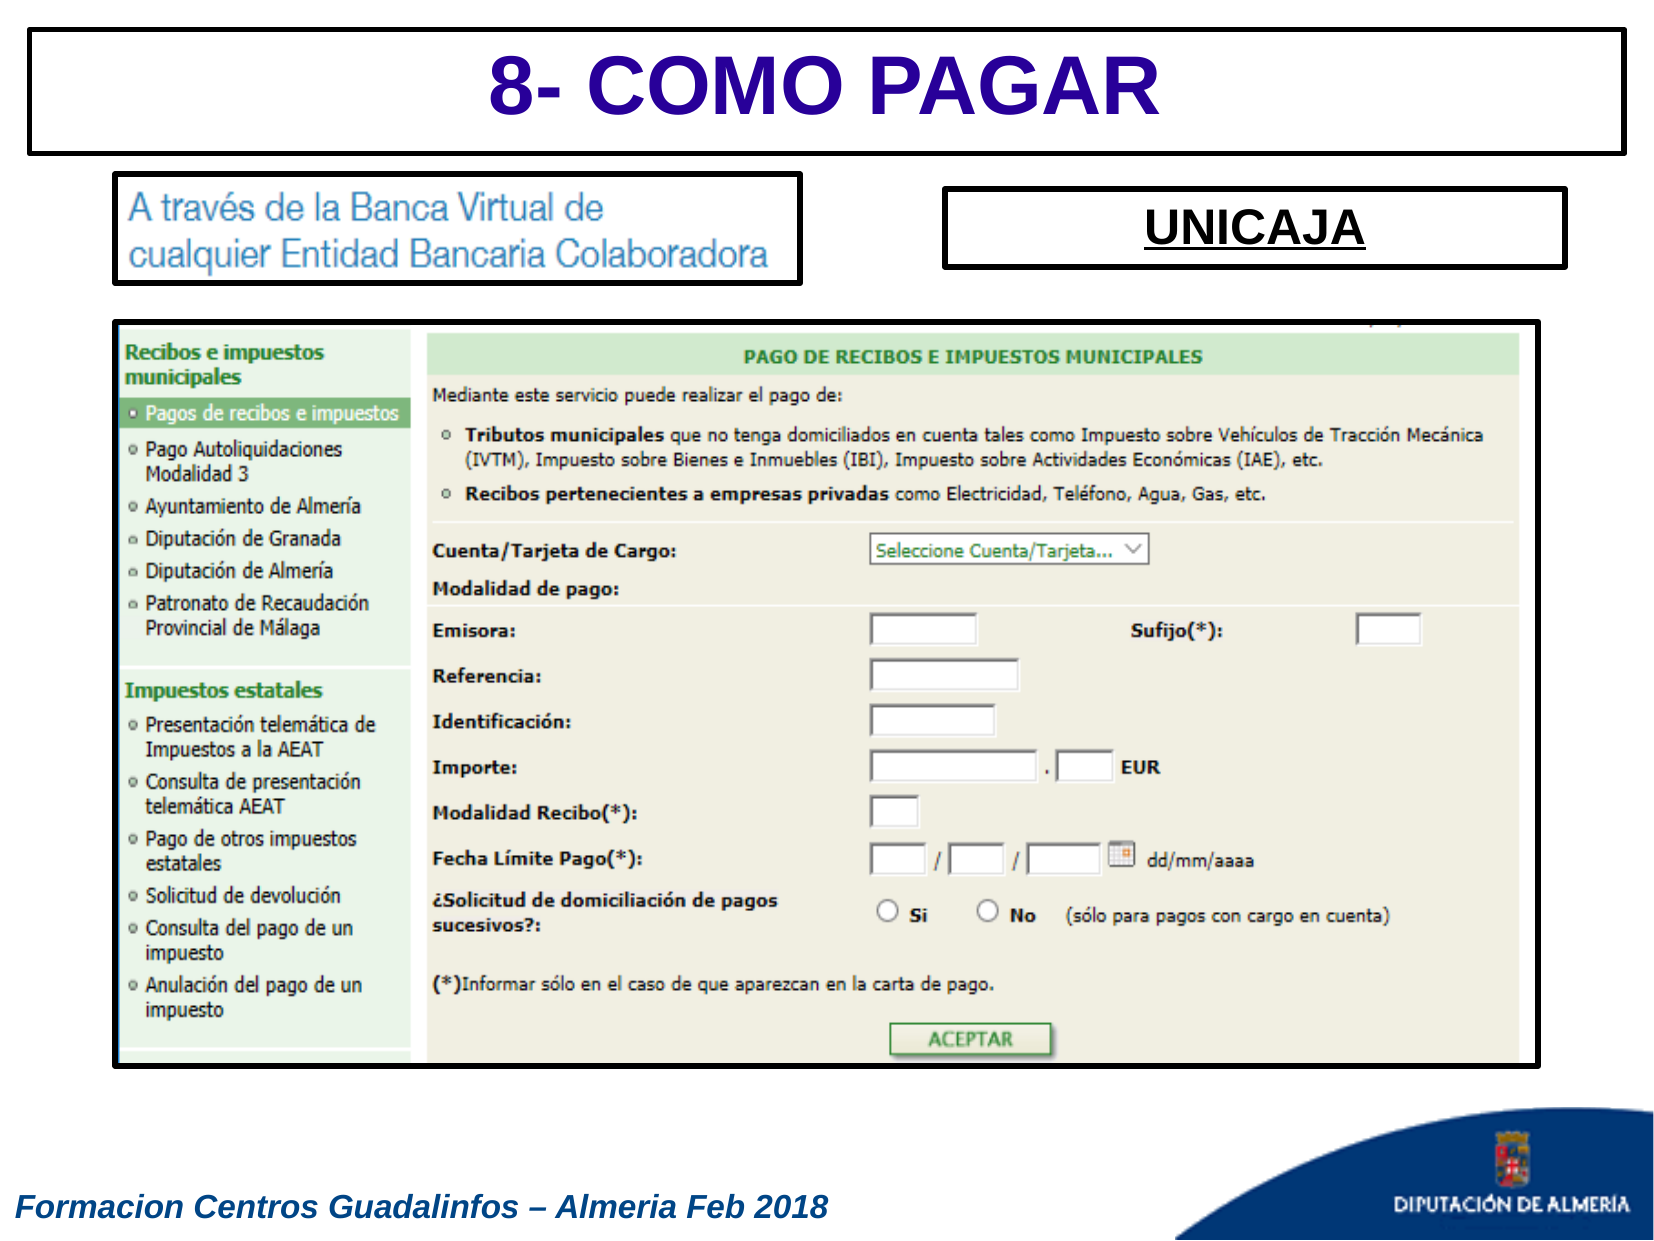

8- COMO PAGAR
UNICAJA
Formacion Centros Guadalinfos – Almeria Feb 2018